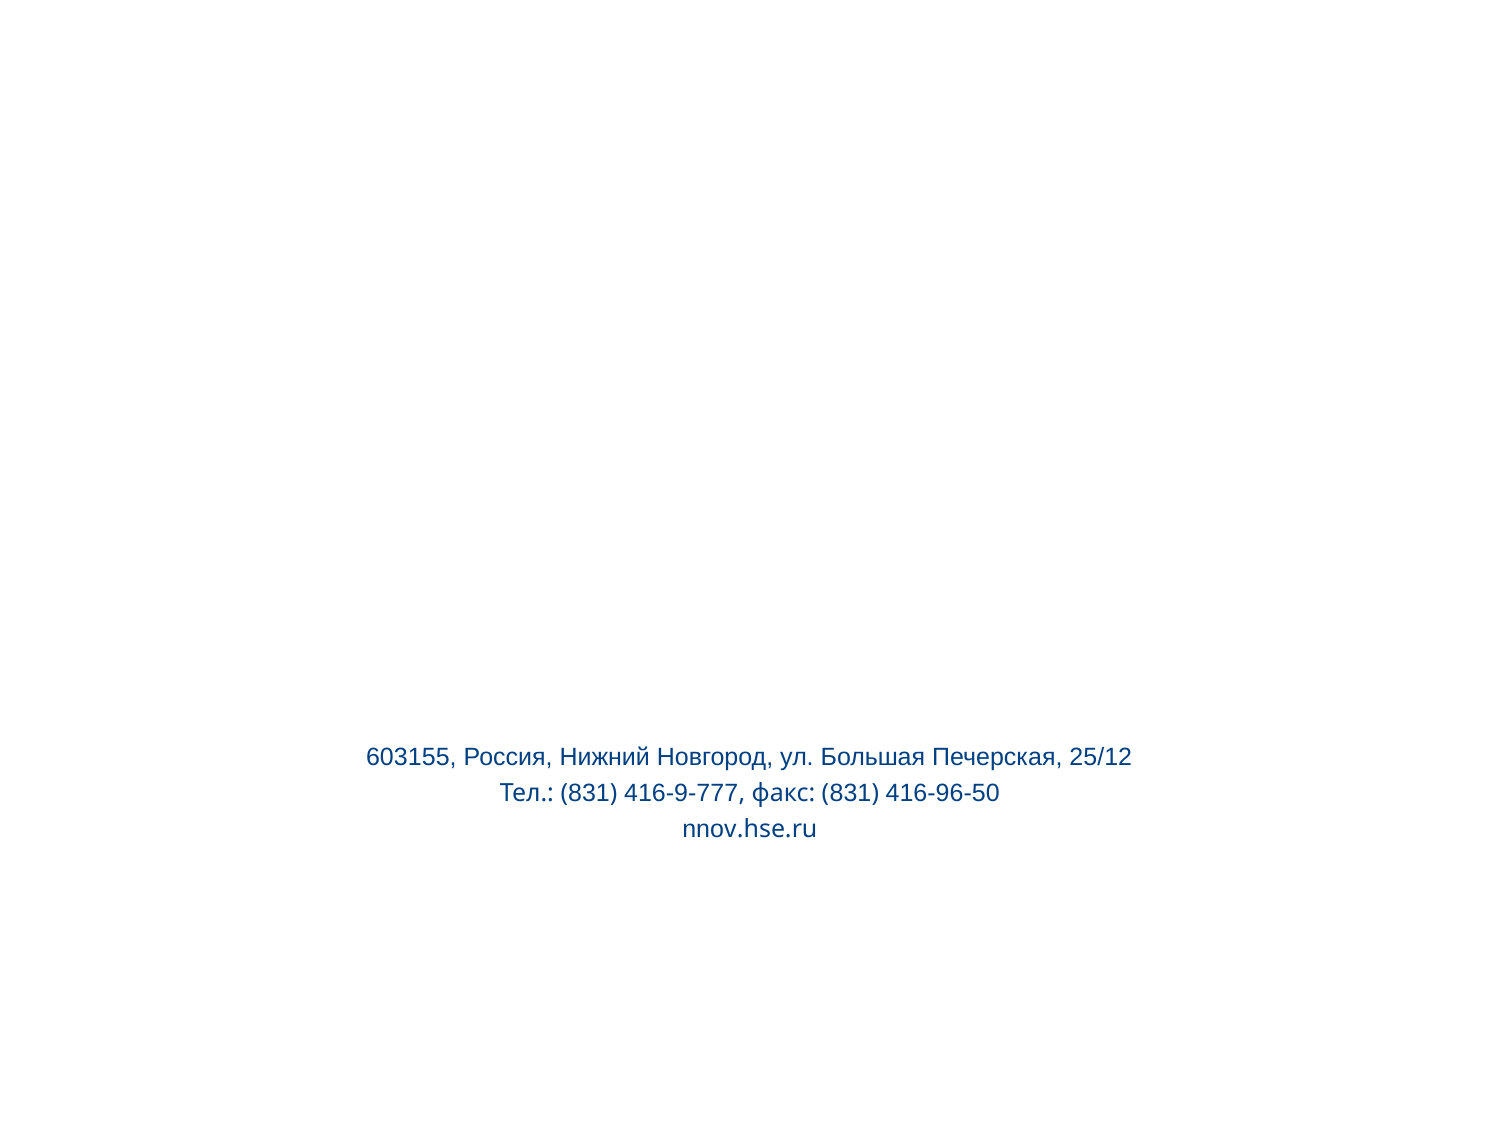

# 603155, Россия, Нижний Новгород, ул. Большая Печерская, 25/12
Тел.: (831) 416-9-777, факс: (831) 416-96-50
nnov.hse.ru